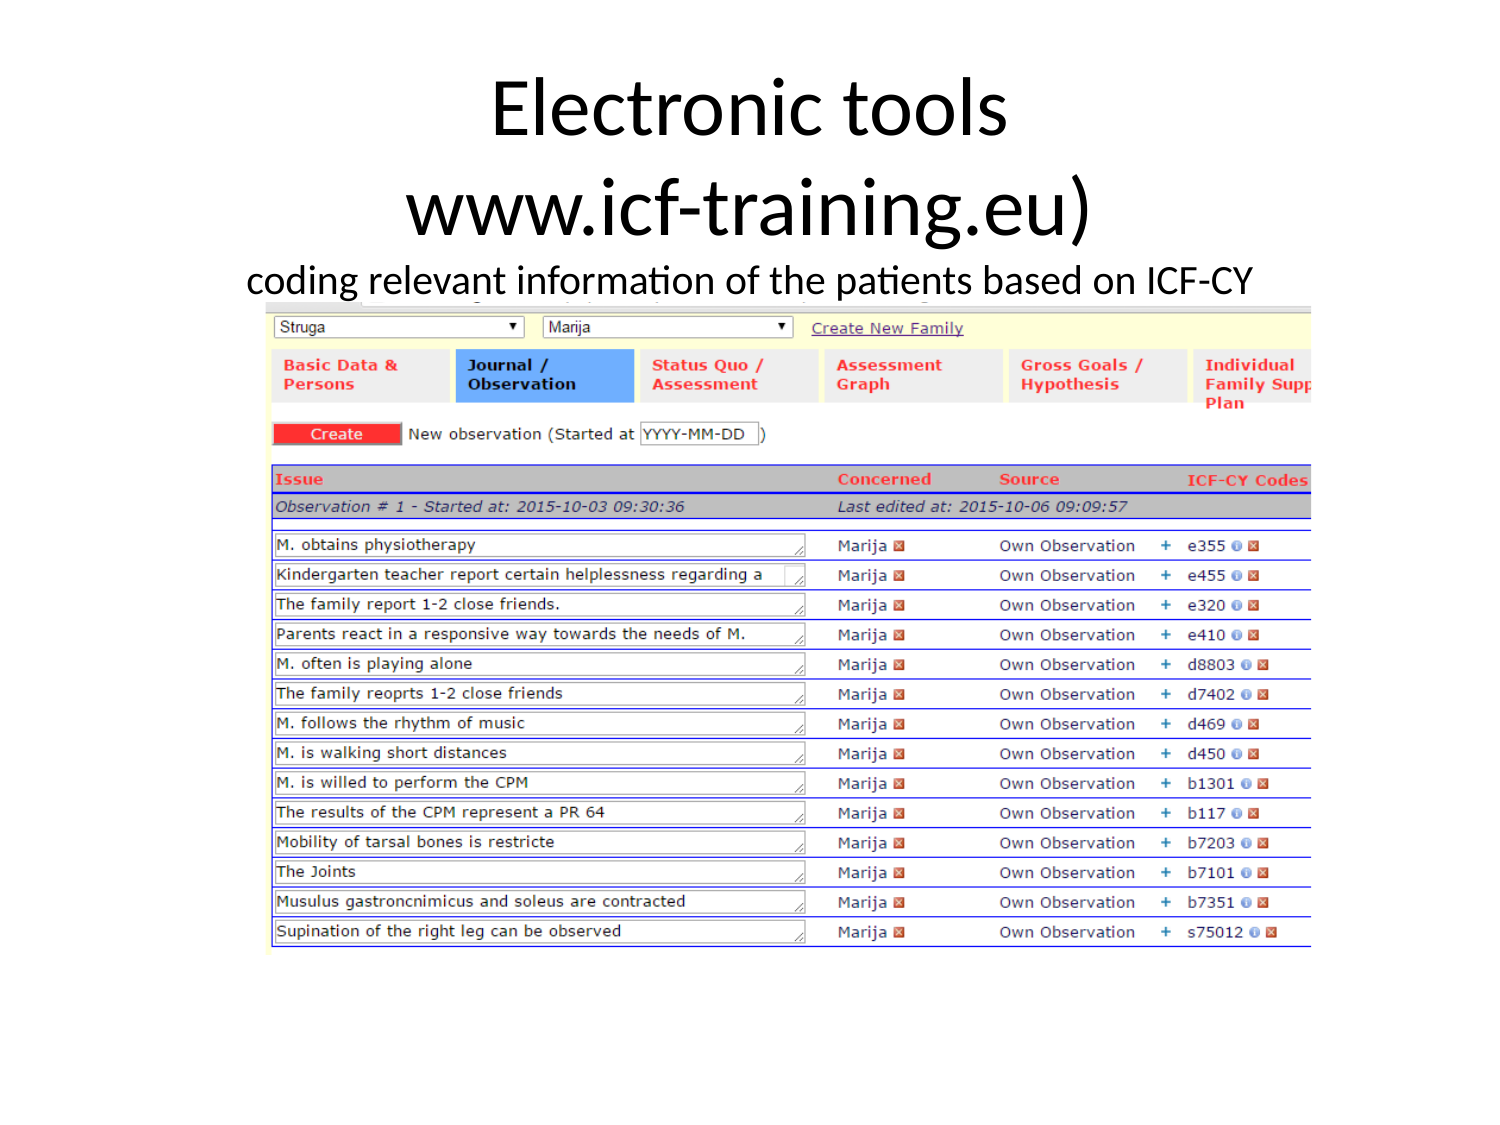

# Electronic tools www.icf-training.eu) coding relevant information of the patients based on ICF-CY